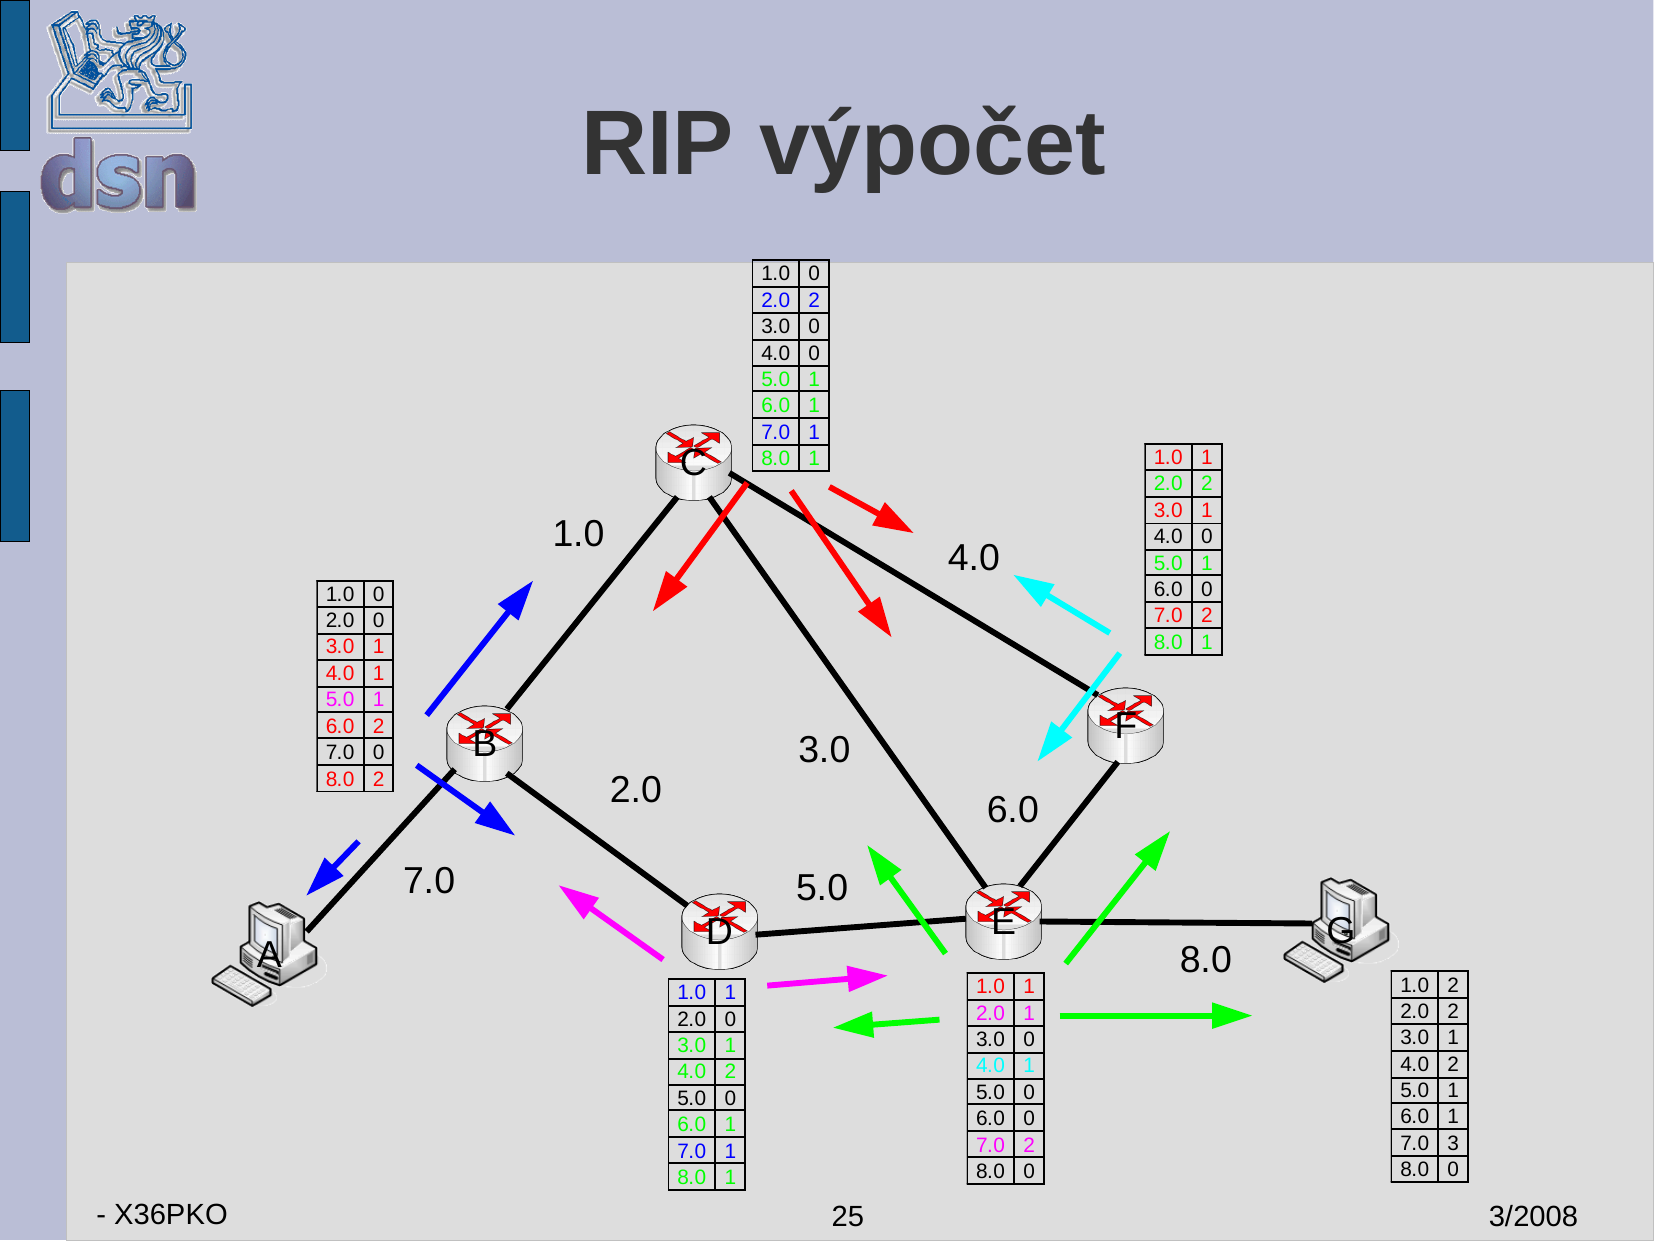

# RIP výpočet
C
1.0
4.0
F
B
3.0
2.0
6.0
7.0
5.0
G
E
D
A
8.0